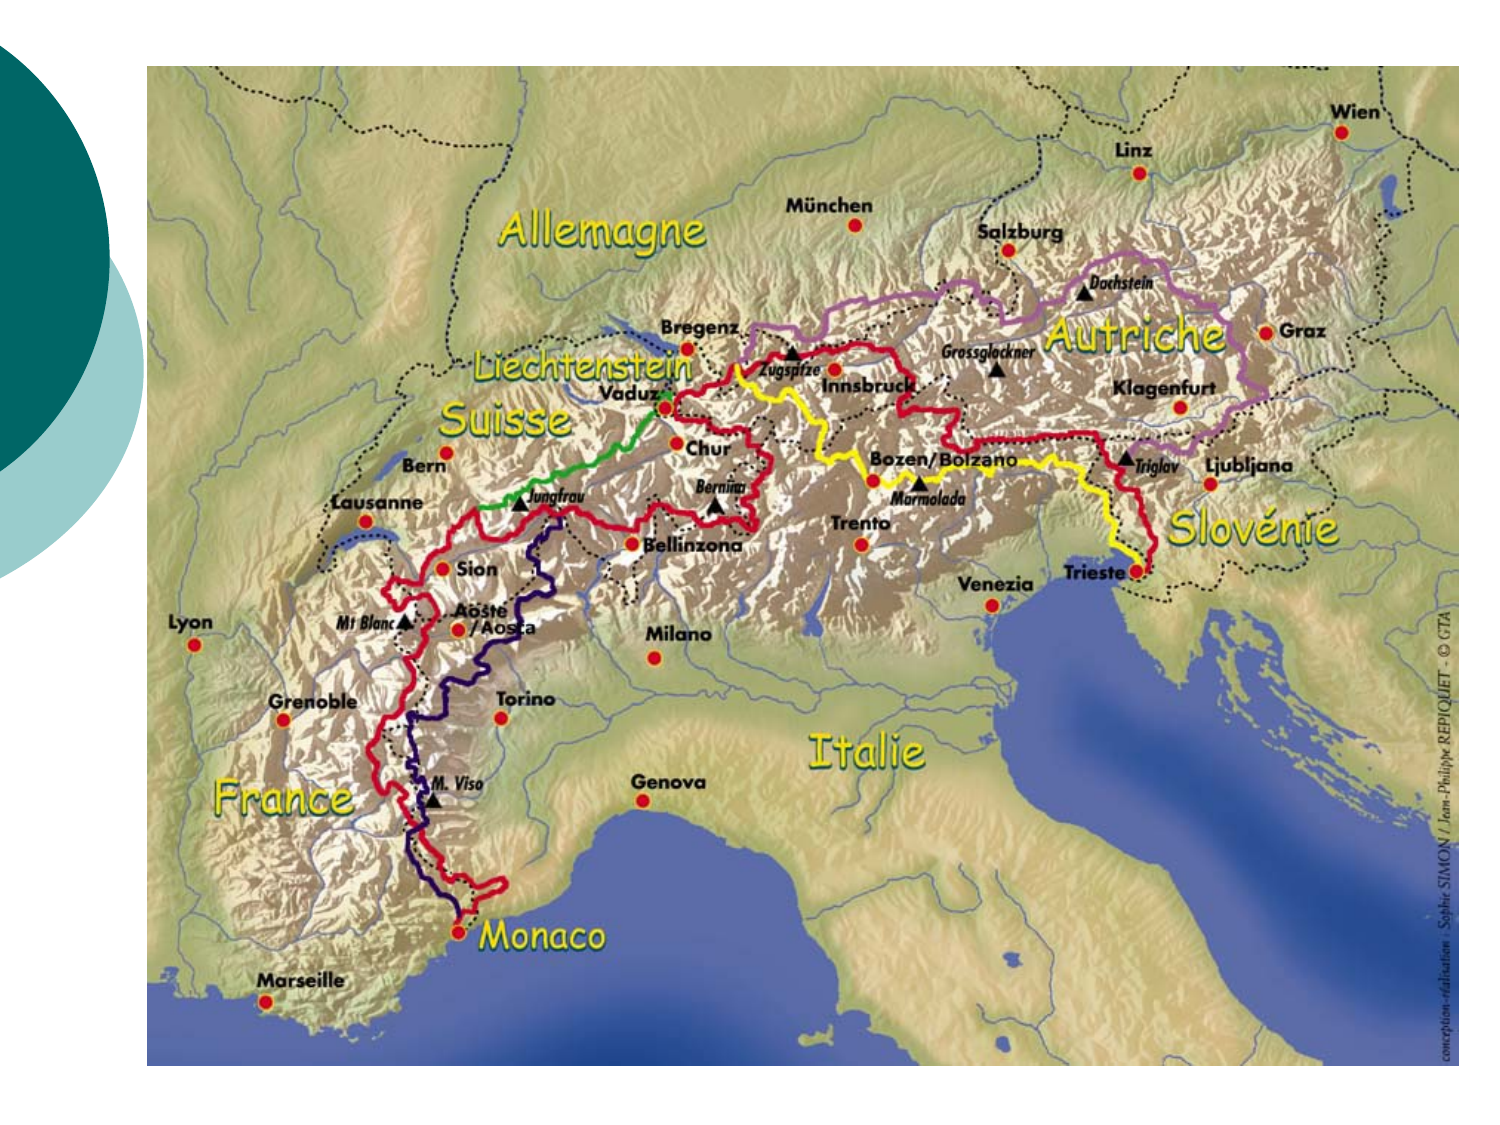

# Via Alpina
mednarodna mreža 5 pohodniških poti
skozi 8 alpskih držav
dolžina poti znaša več kot 5000 km